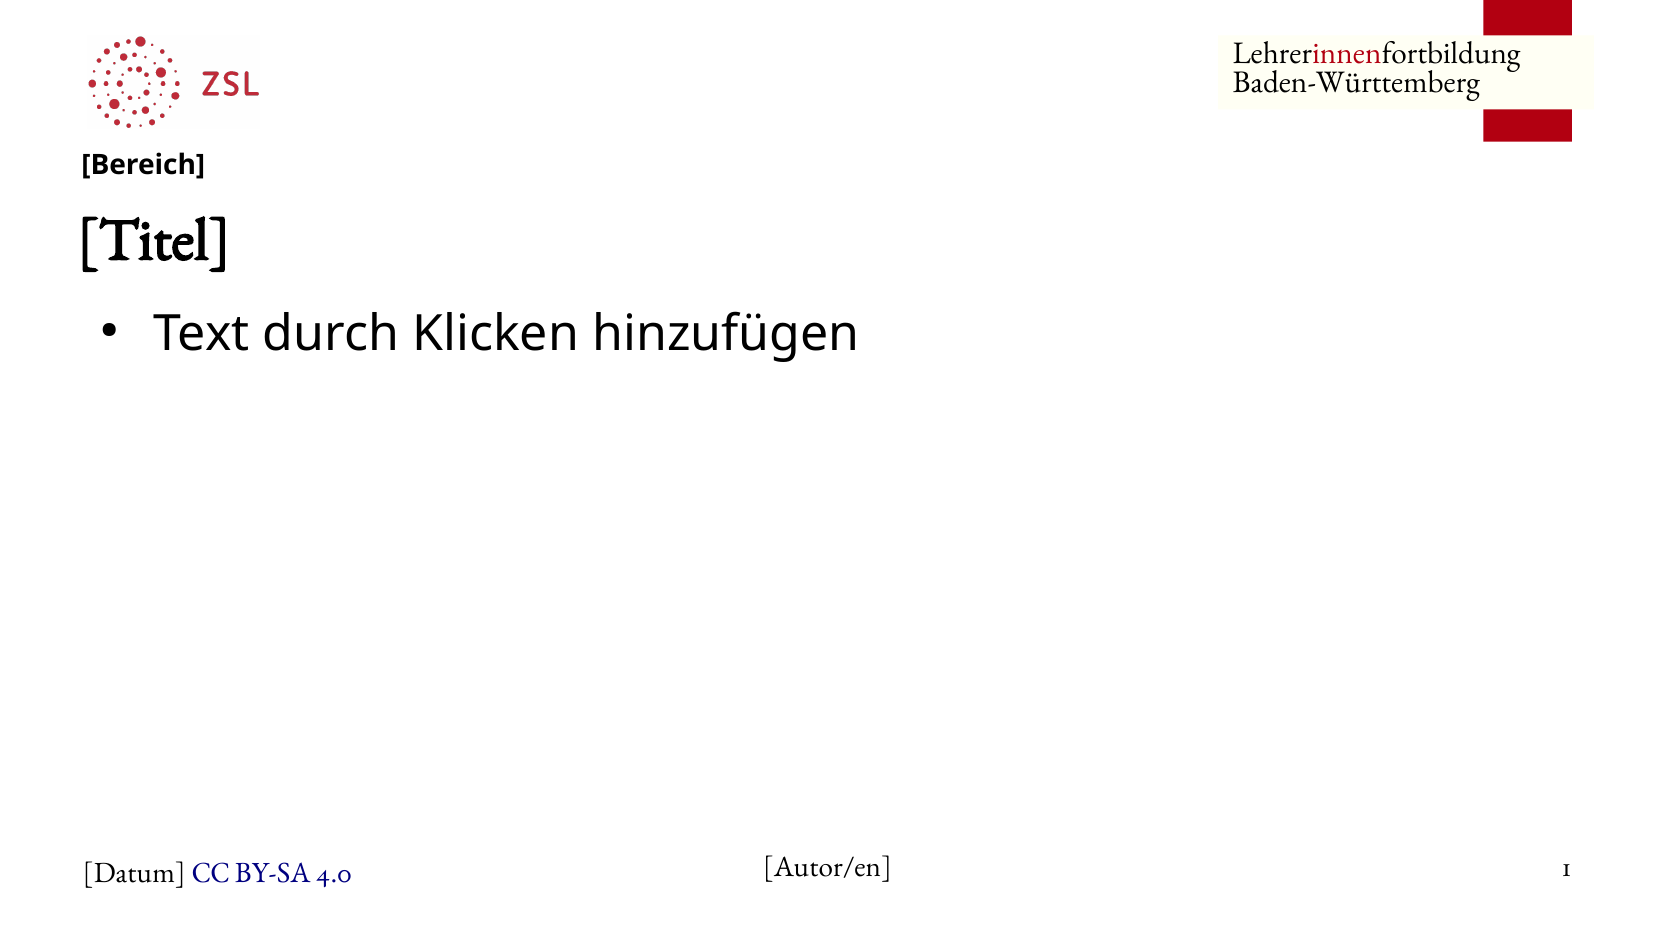

[Titel]
# Text durch Klicken hinzufügen
[Datum] CC BY-SA 4.0
[Autor/en]